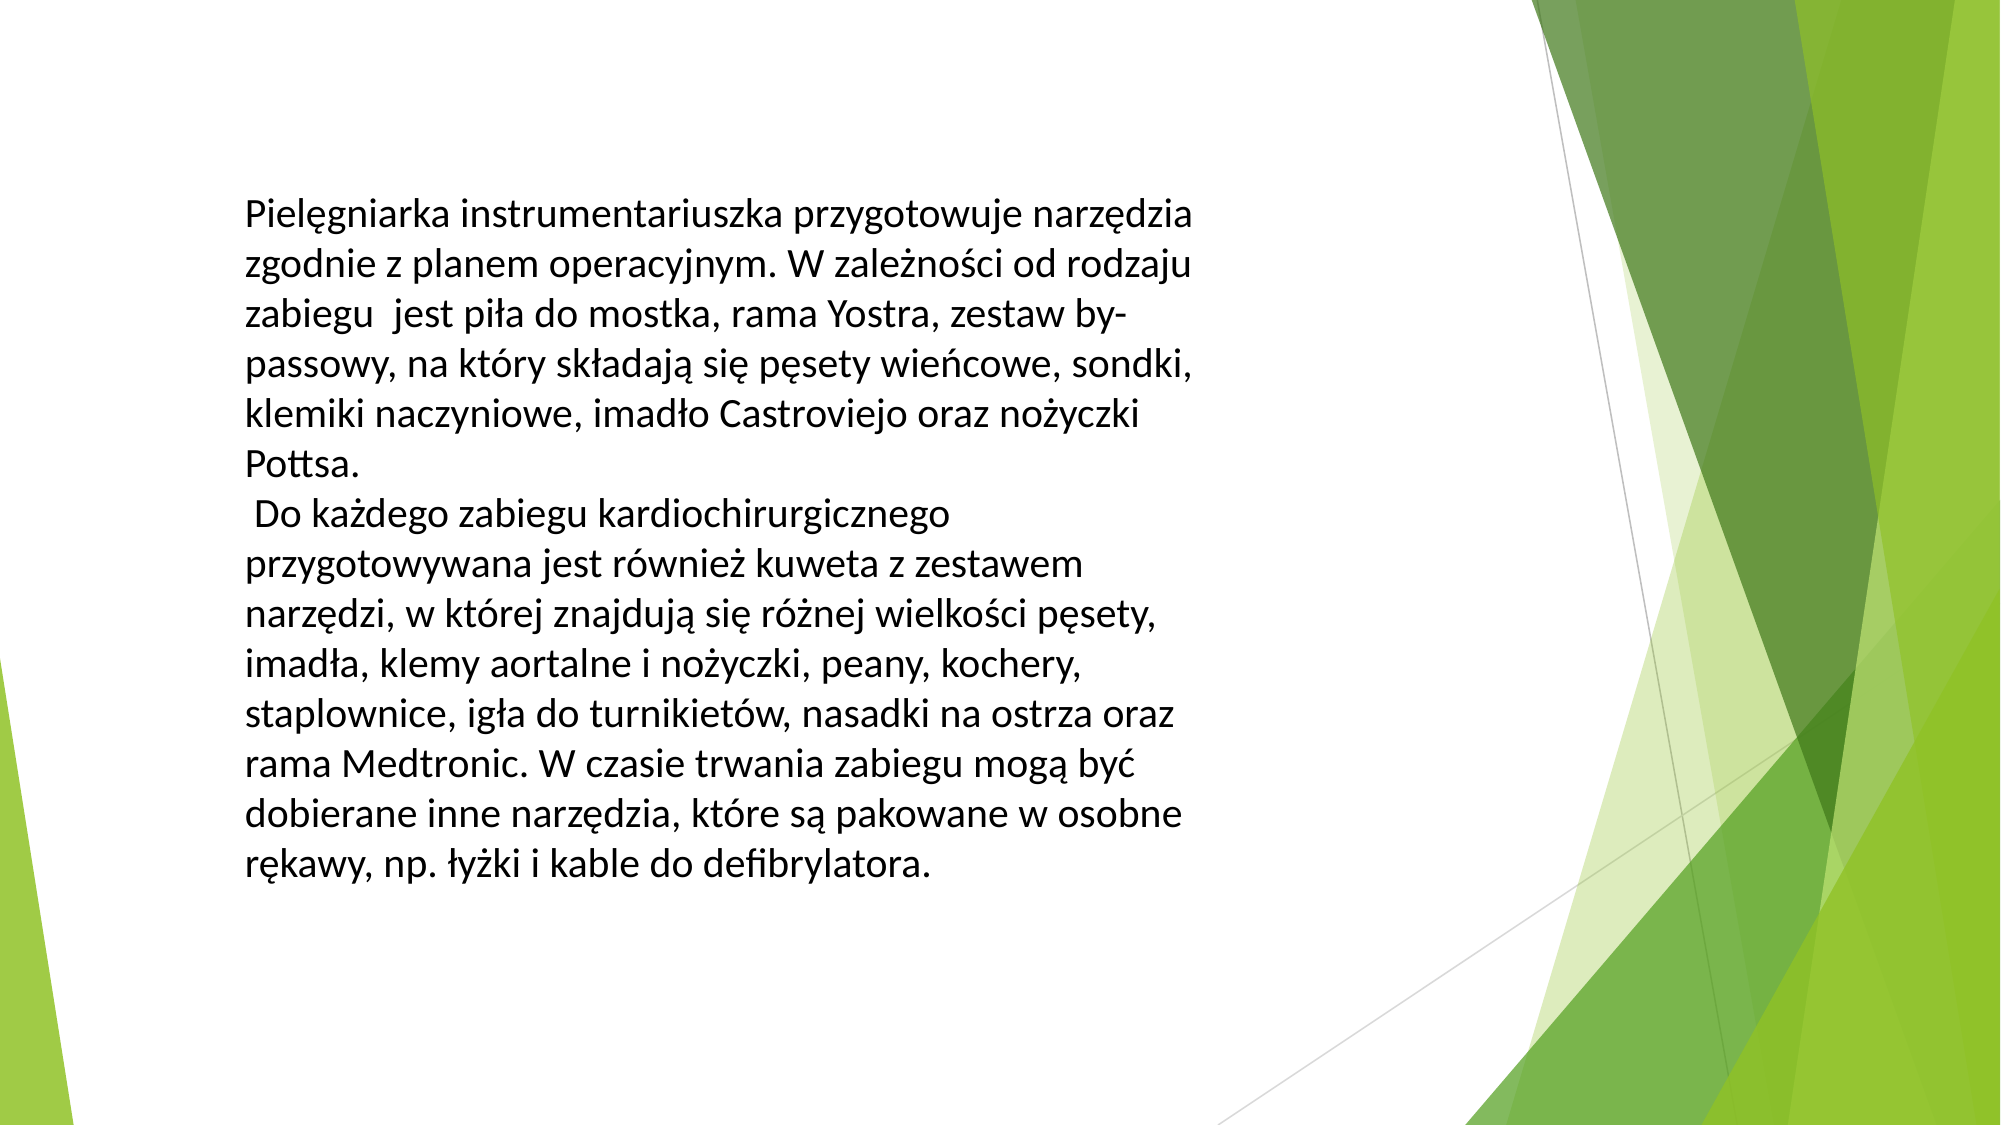

Pielęgniarka instrumentariuszka przygotowuje narzędzia zgodnie z planem operacyjnym. W zależności od rodzaju zabiegu jest piła do mostka, rama Yostra, zestaw by-passowy, na który składają się pęsety wieńcowe, sondki, klemiki naczyniowe, imadło Castroviejo oraz nożyczki Pottsa.
 Do każdego zabiegu kardiochirurgicznego przygotowywana jest również kuweta z zestawem narzędzi, w której znajdują się różnej wielkości pęsety, imadła, klemy aortalne i nożyczki, peany, kochery, staplownice, igła do turnikietów, nasadki na ostrza oraz rama Medtronic. W czasie trwania zabiegu mogą być dobierane inne narzędzia, które są pakowane w osobne rękawy, np. łyżki i kable do defibrylatora.